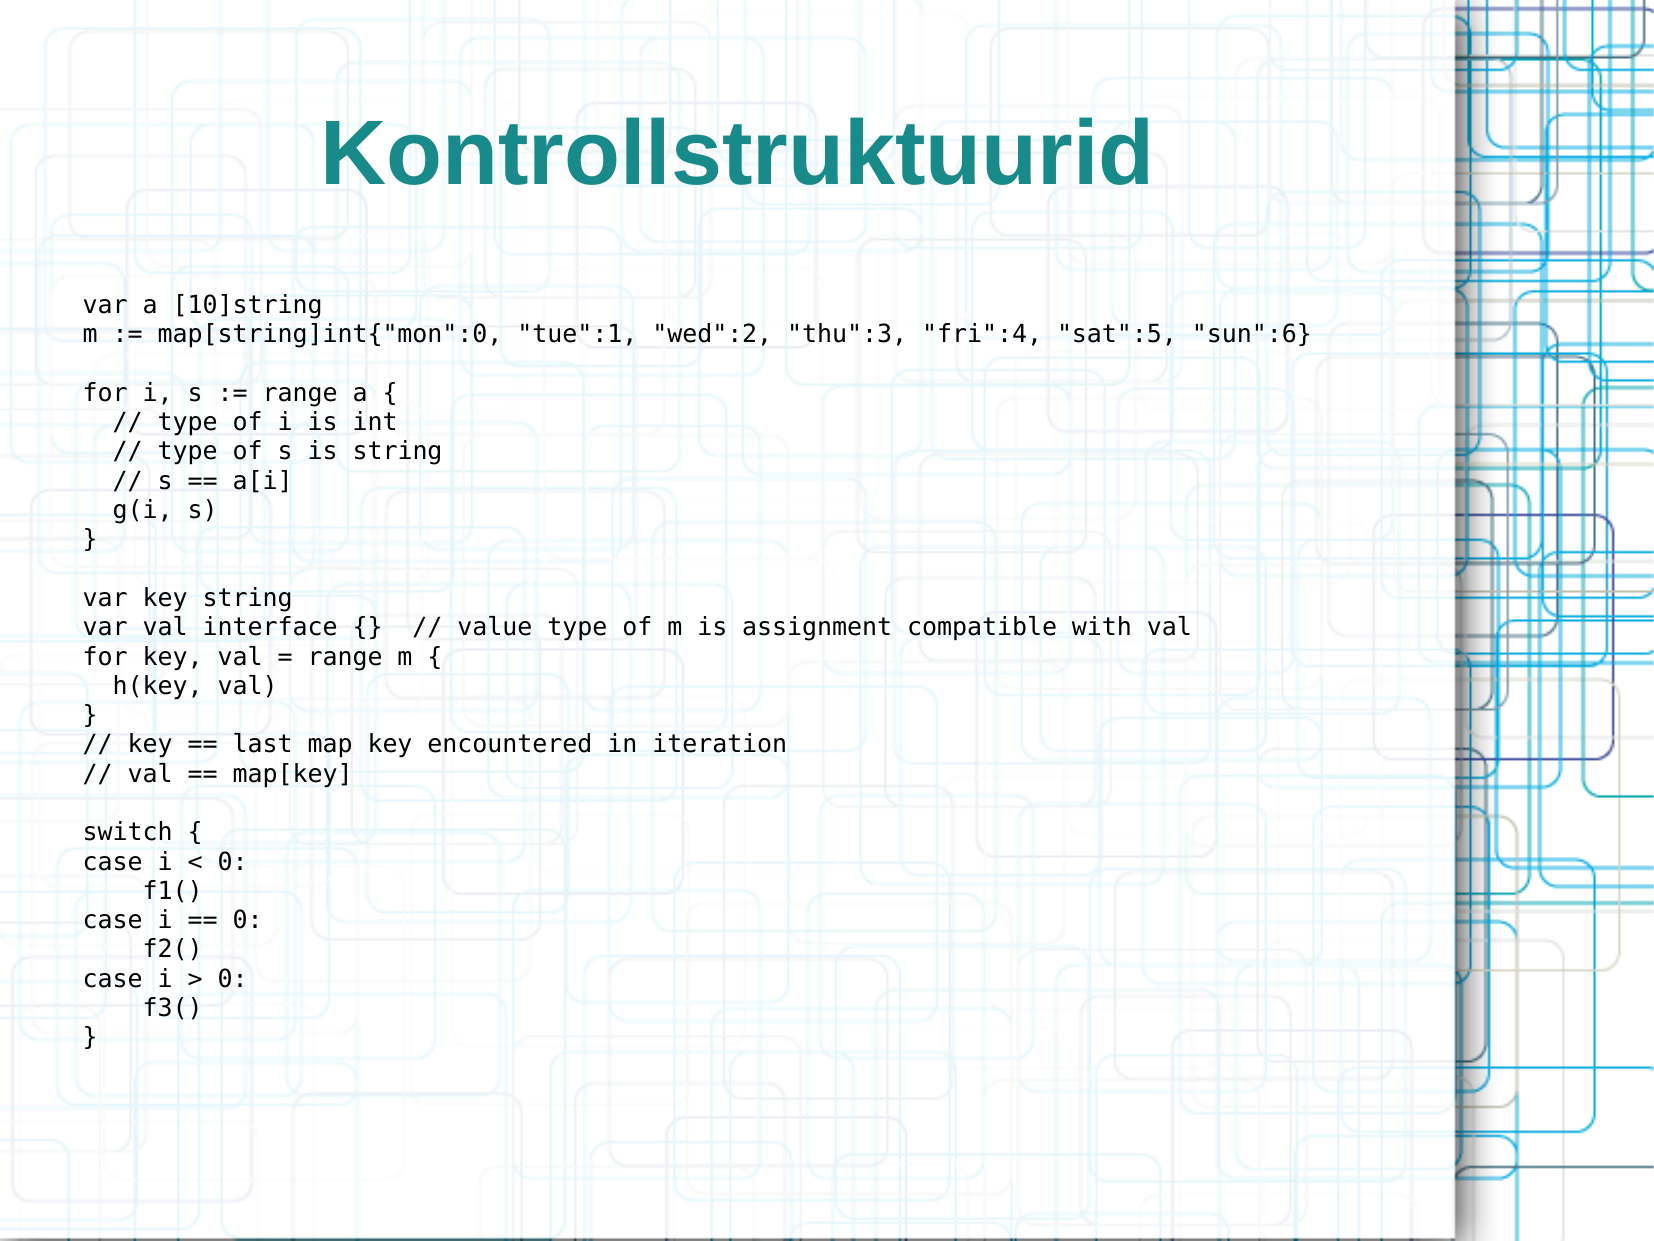

# Kontrollstruktuurid
var a [10]string
m := map[string]int{"mon":0, "tue":1, "wed":2, "thu":3, "fri":4, "sat":5, "sun":6}
for i, s := range a {
 // type of i is int
 // type of s is string
 // s == a[i]
 g(i, s)
}
var key string
var val interface {} // value type of m is assignment compatible with val
for key, val = range m {
 h(key, val)
}
// key == last map key encountered in iteration
// val == map[key]
switch {
case i < 0:
 f1()
case i == 0:
 f2()
case i > 0:
 f3()
}